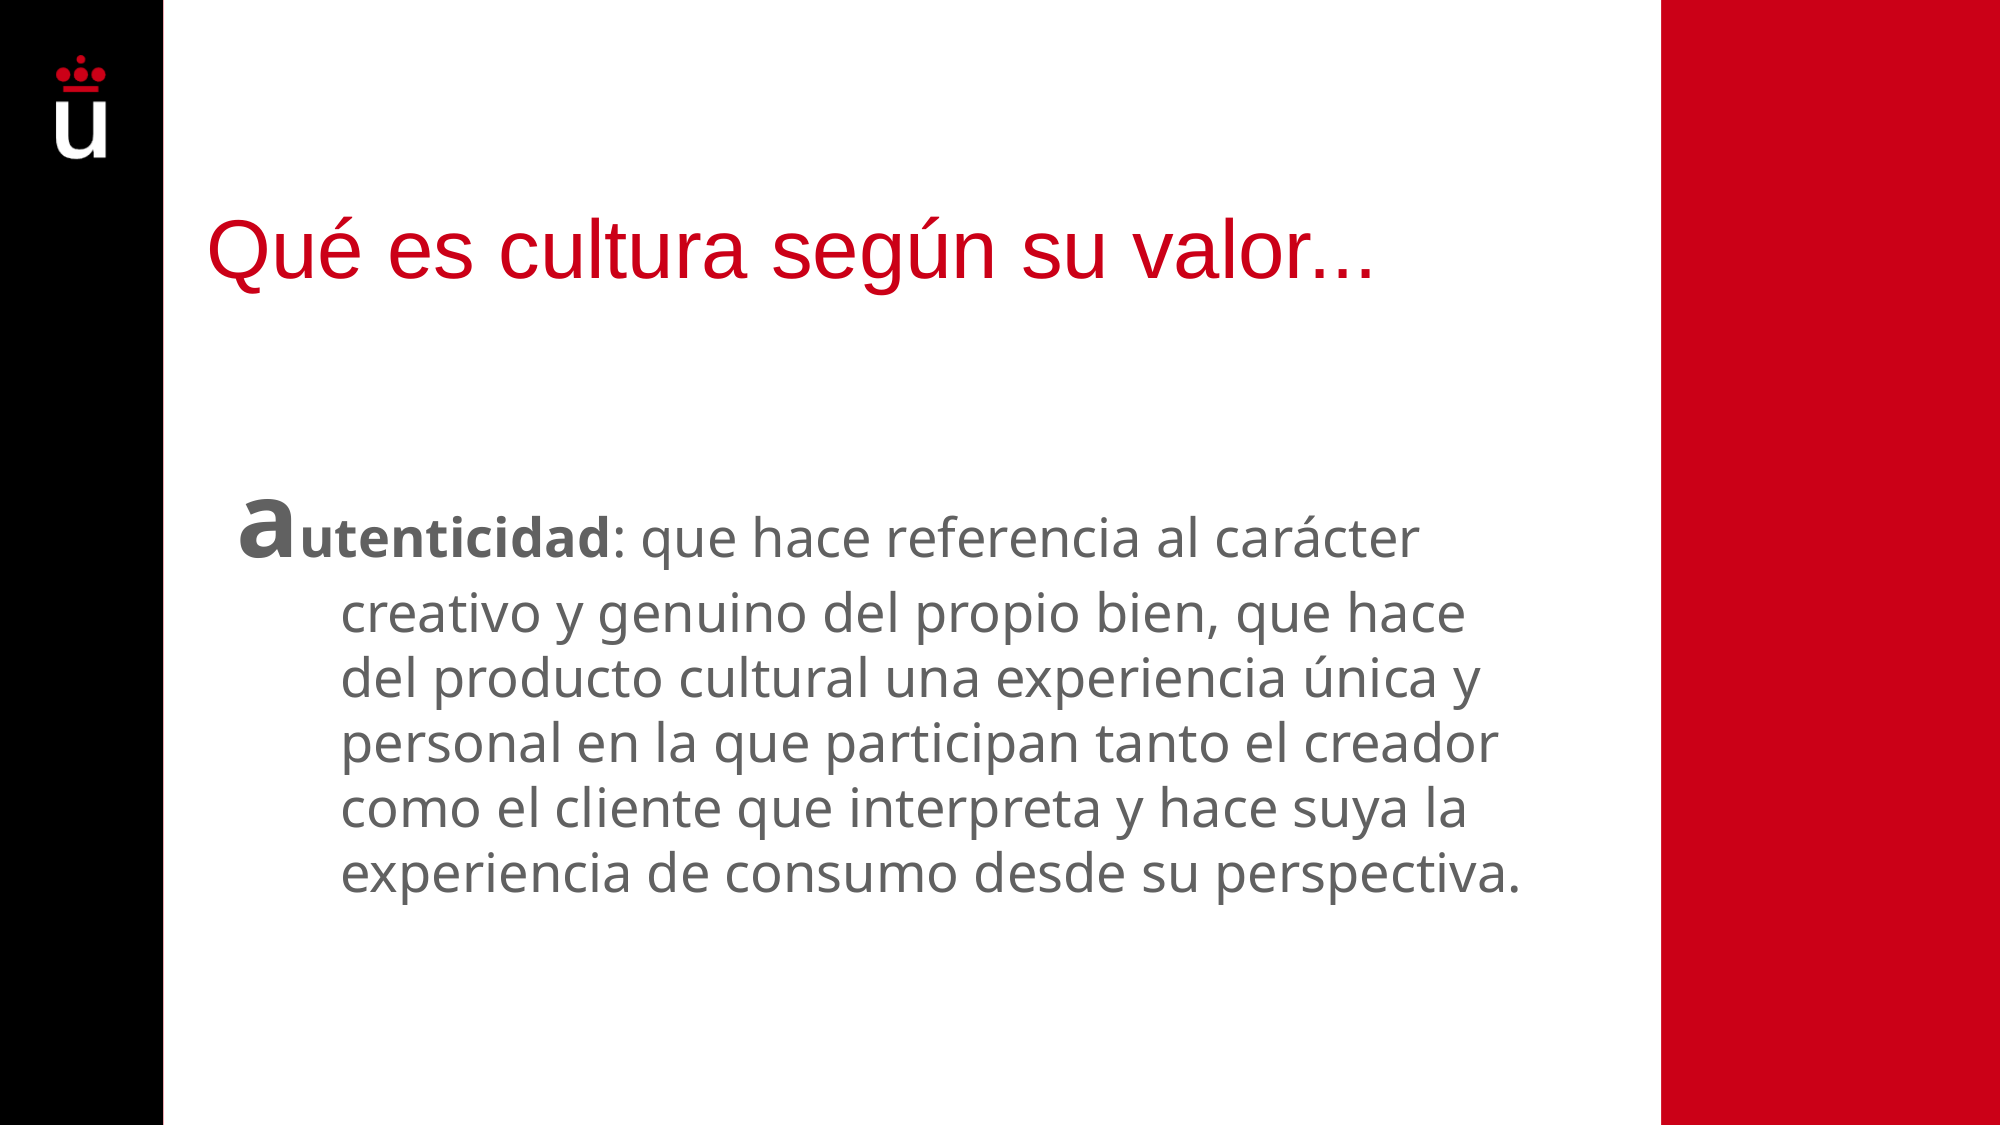

Qué es cultura según su valor...
# autenticidad: que hace referencia al carácter creativo y genuino del propio bien, que hace del producto cultural una experiencia única y personal en la que participan tanto el creador como el cliente que interpreta y hace suya la experiencia de consumo desde su perspectiva.